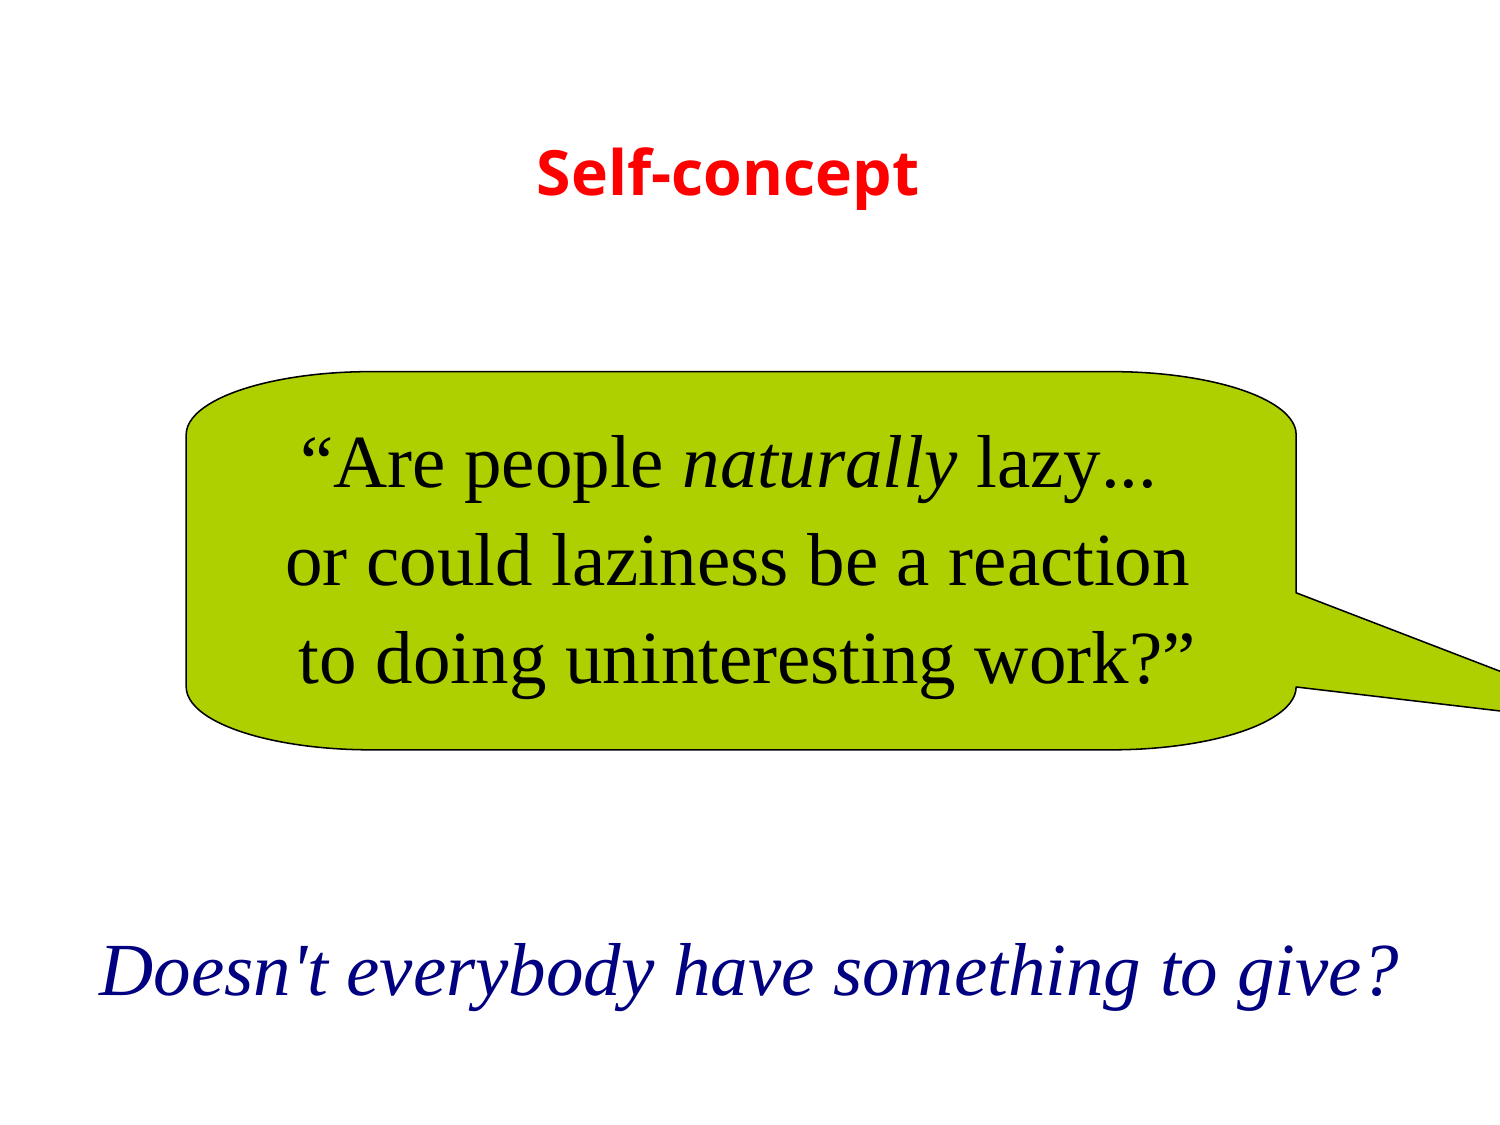

Self-concept
“Are people naturally lazy...
or could laziness be a reaction
 to doing uninteresting work?”
Doesn't everybody have something to give?